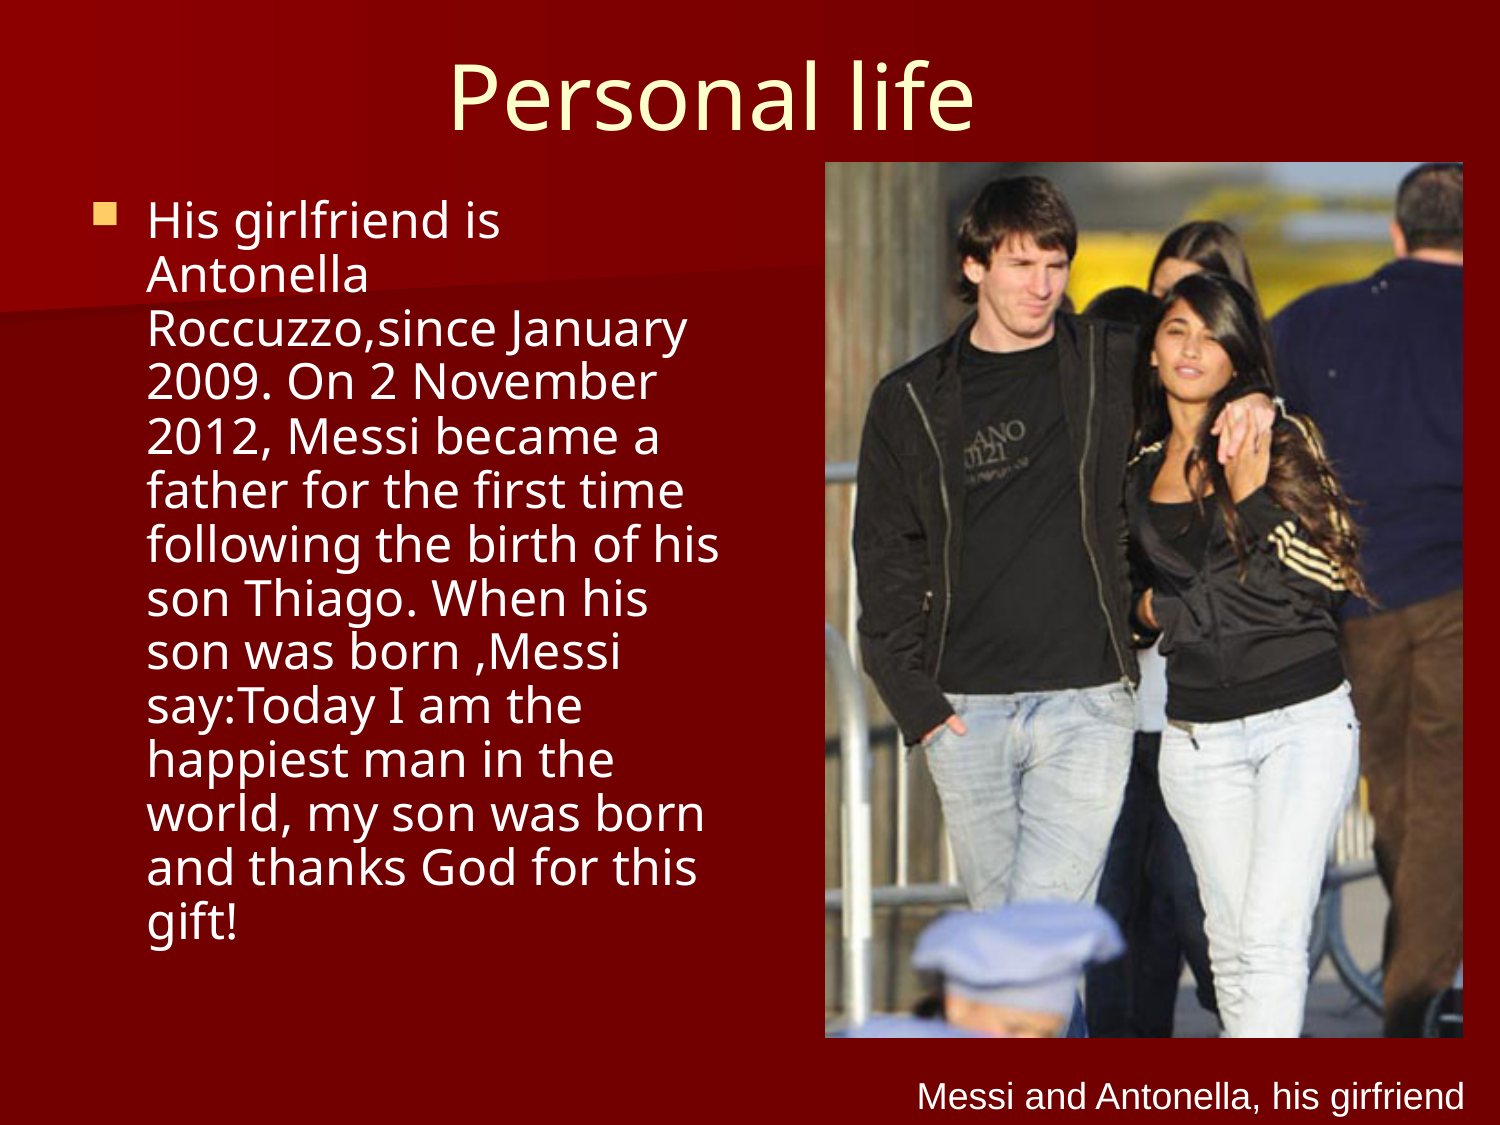

# Personal life
His girlfriend is Antonella Roccuzzo,since January 2009. On 2 November 2012, Messi became a father for the first time following the birth of his son Thiago. When his son was born ,Messi say:Today I am the happiest man in the world, my son was born and thanks God for this gift!
Messi and Antonella, his girfriend